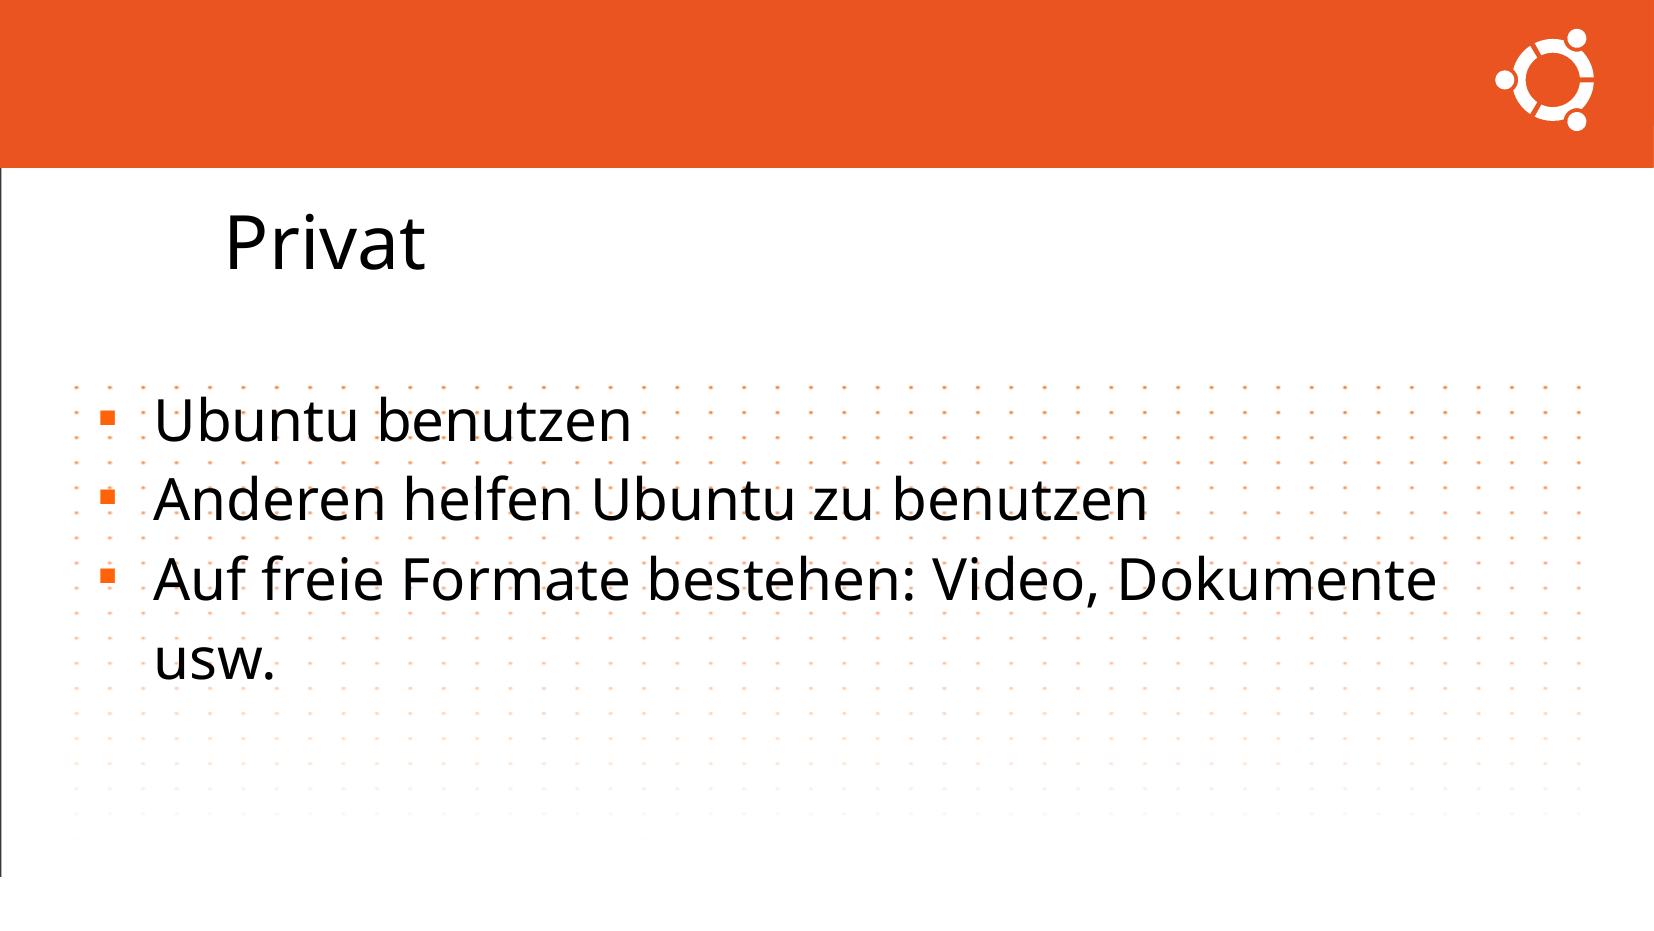

Privat
# Ubuntu benutzen
Anderen helfen Ubuntu zu benutzen
Auf freie Formate bestehen: Video, Dokumente usw.